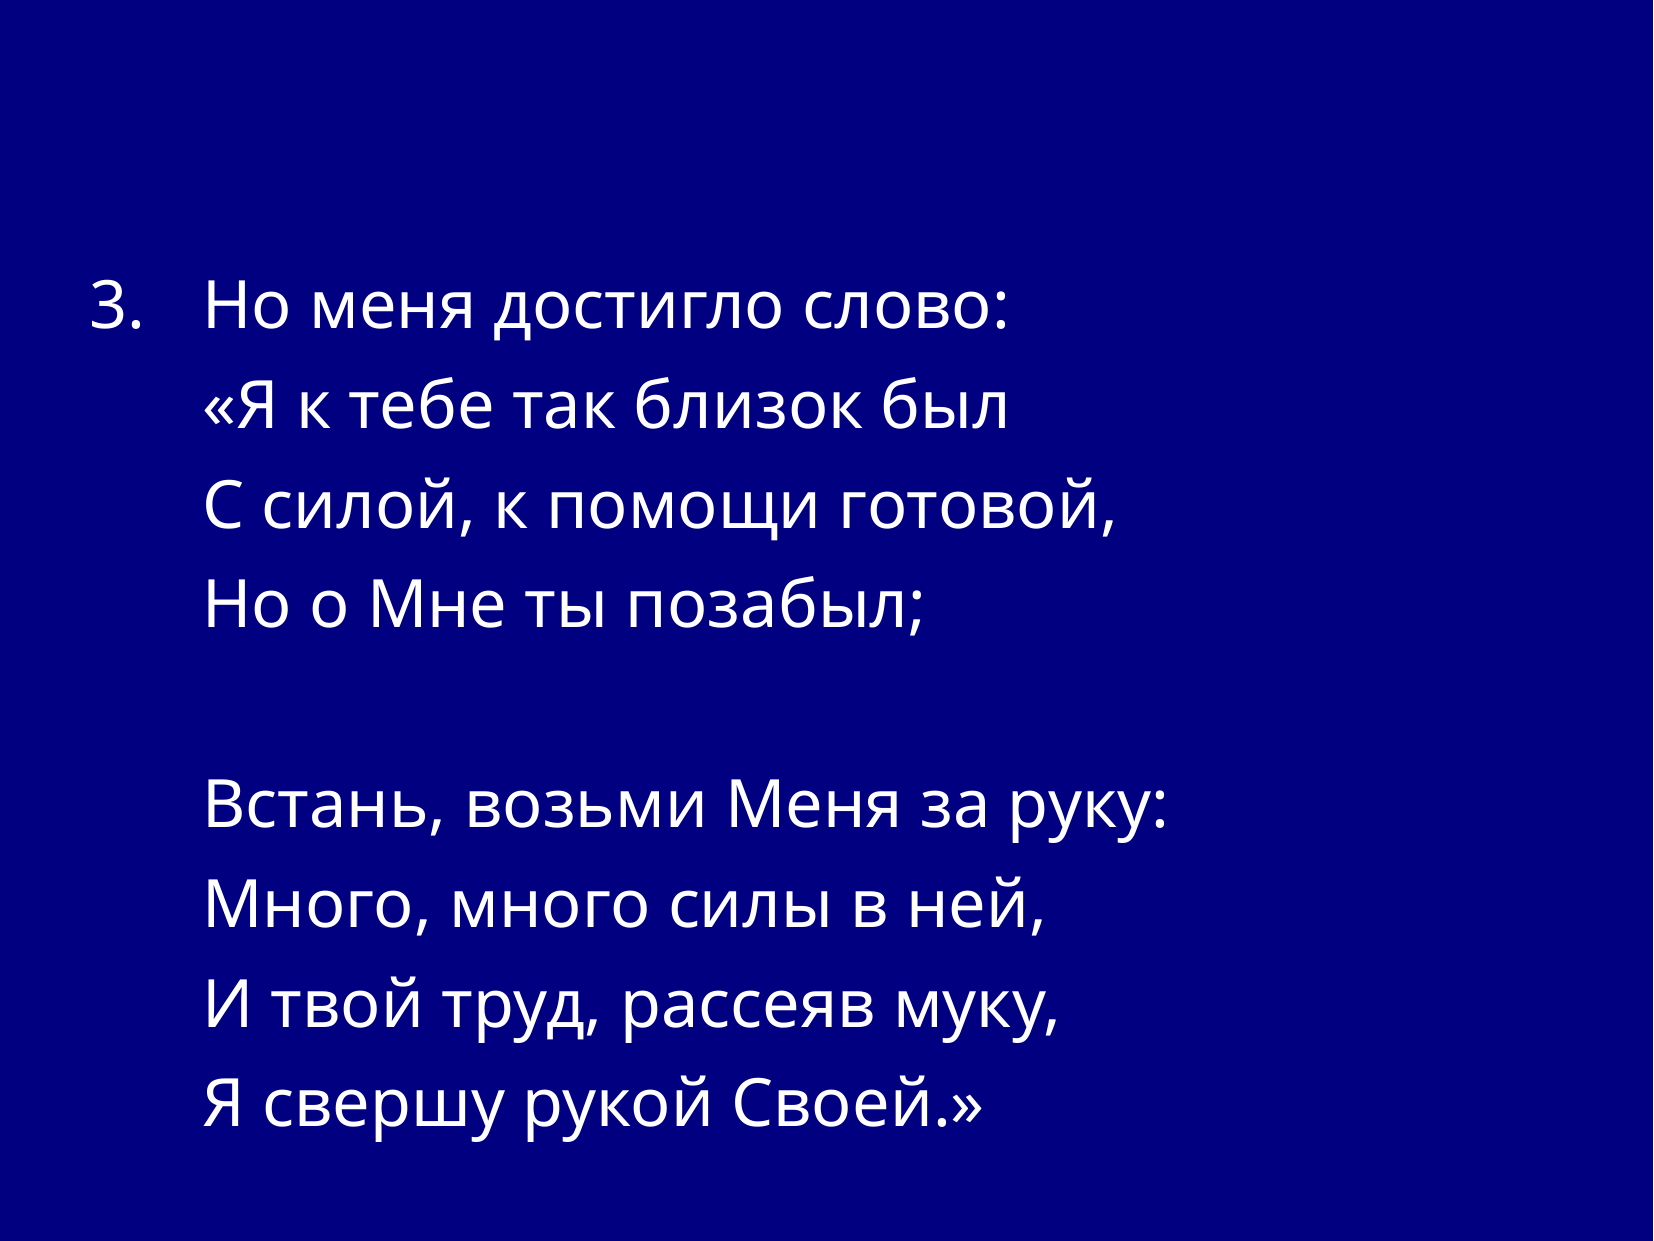

3.	Но меня достигло слово:
	«Я к тебе так близок был
	С силой, к помощи готовой,
	Но о Мне ты позабыл;
	Встань, возьми Меня за руку:
	Много, много силы в ней,
	И твой труд, рассеяв муку,
	Я свершу рукой Своей.»